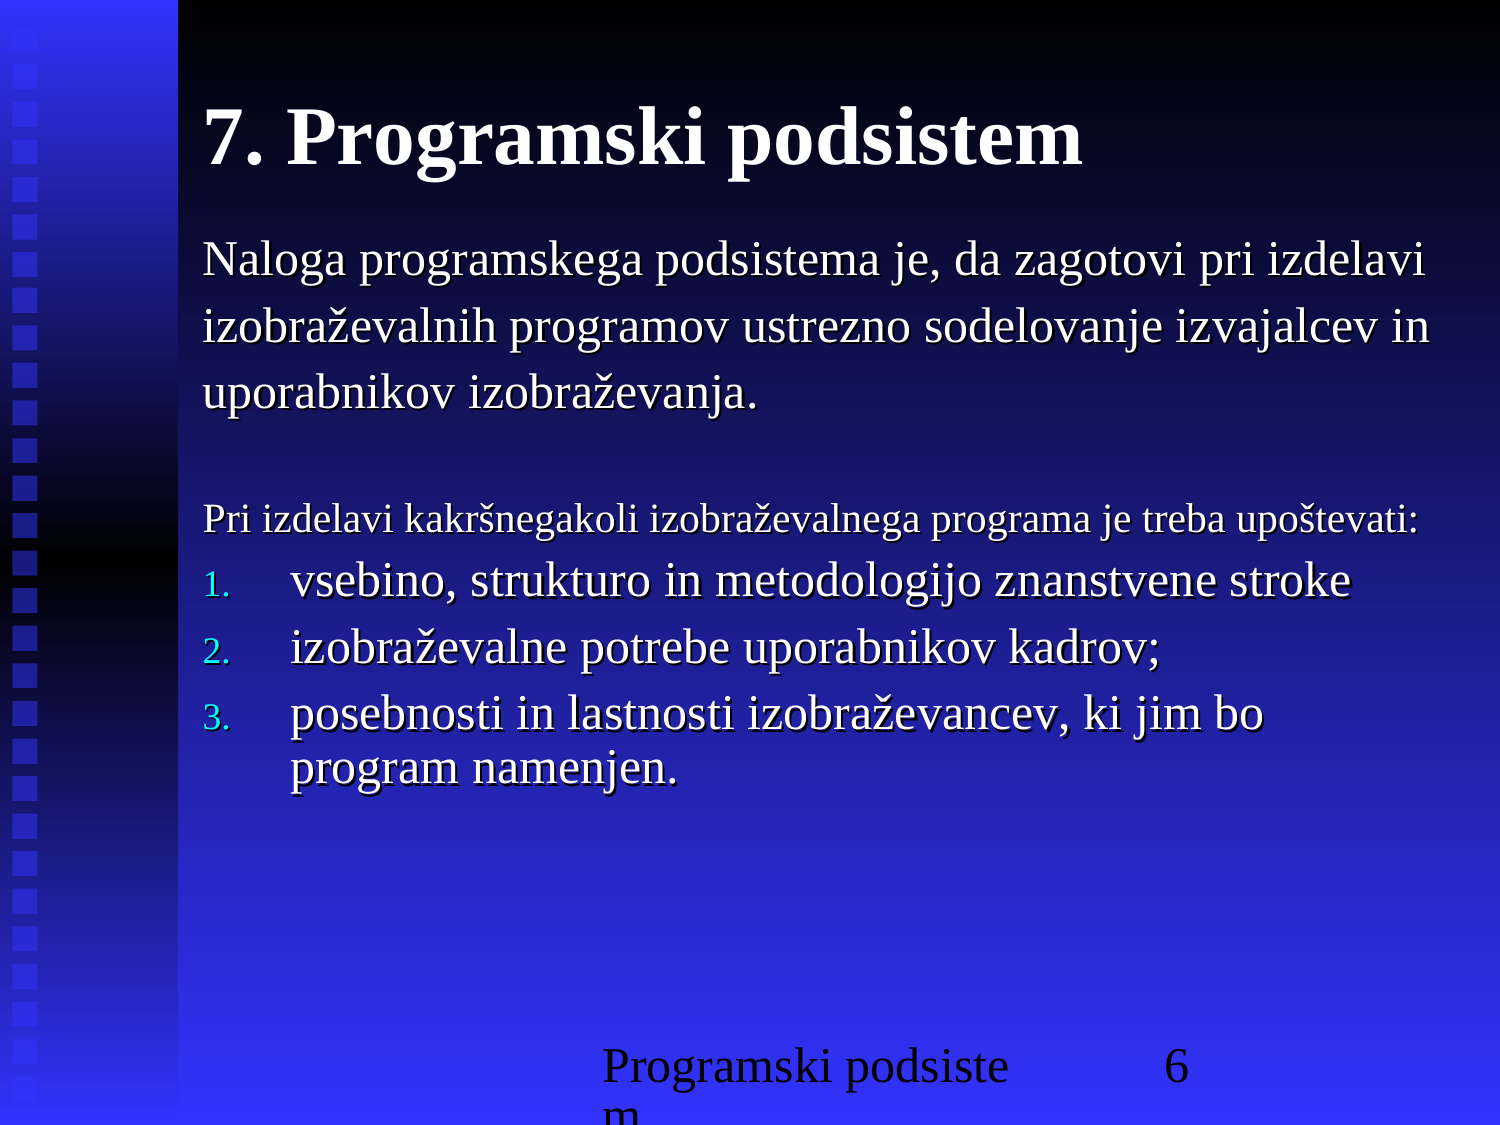

# 7. Programski podsistem
Naloga programskega podsistema je, da zagotovi pri izdelavi
izobraževalnih programov ustrezno sodelovanje izvajalcev in
uporabnikov izobraževanja.
Pri izdelavi kakršnegakoli izobraževalnega programa je treba upoštevati:
vsebino, strukturo in metodologijo znanstvene stroke
izobraževalne potrebe uporabnikov kadrov;
posebnosti in lastnosti izobraževancev, ki jim bo program namenjen.
Programski podsistem
6